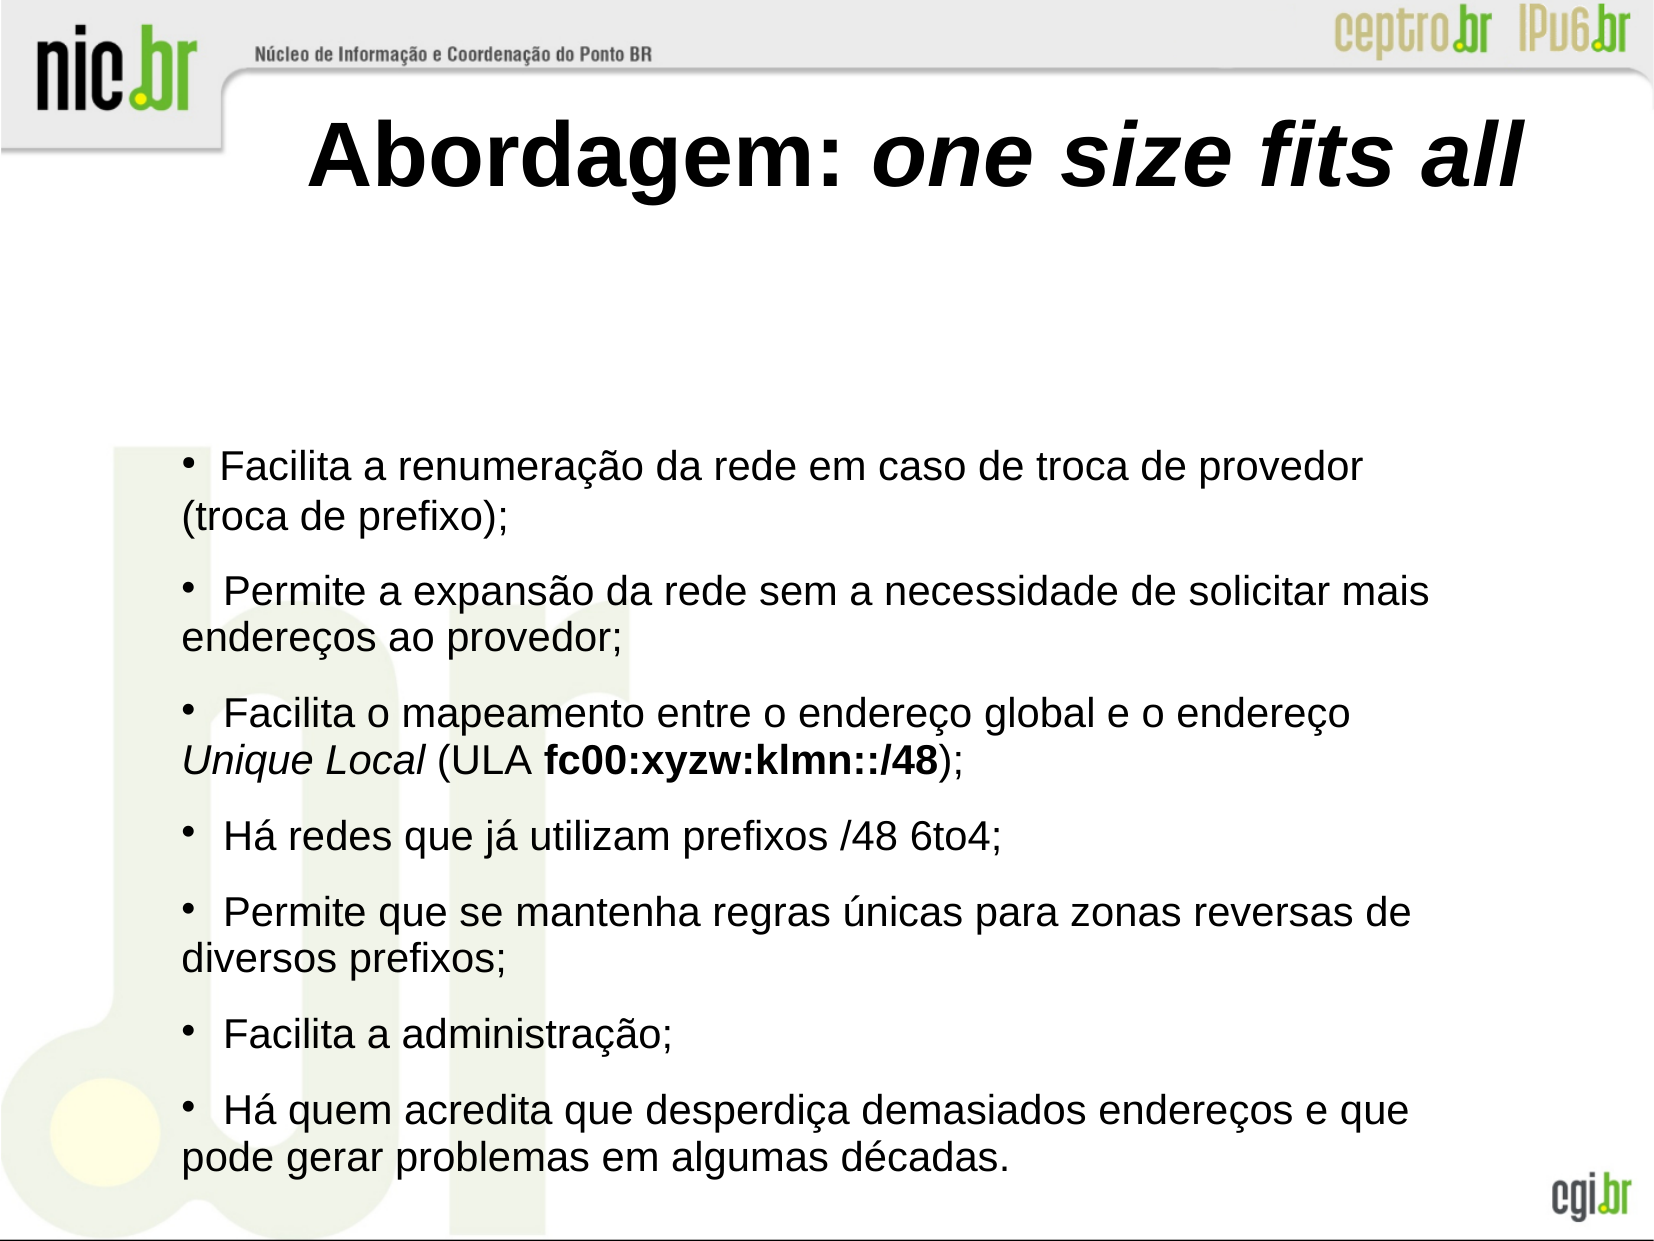

Abordagem: one size fits all
 Facilita a renumeração da rede em caso de troca de provedor (troca de prefixo);
 Permite a expansão da rede sem a necessidade de solicitar mais endereços ao provedor;
 Facilita o mapeamento entre o endereço global e o endereço Unique Local (ULA fc00:xyzw:klmn::/48);
 Há redes que já utilizam prefixos /48 6to4;
 Permite que se mantenha regras únicas para zonas reversas de diversos prefixos;
 Facilita a administração;
 Há quem acredita que desperdiça demasiados endereços e que pode gerar problemas em algumas décadas.